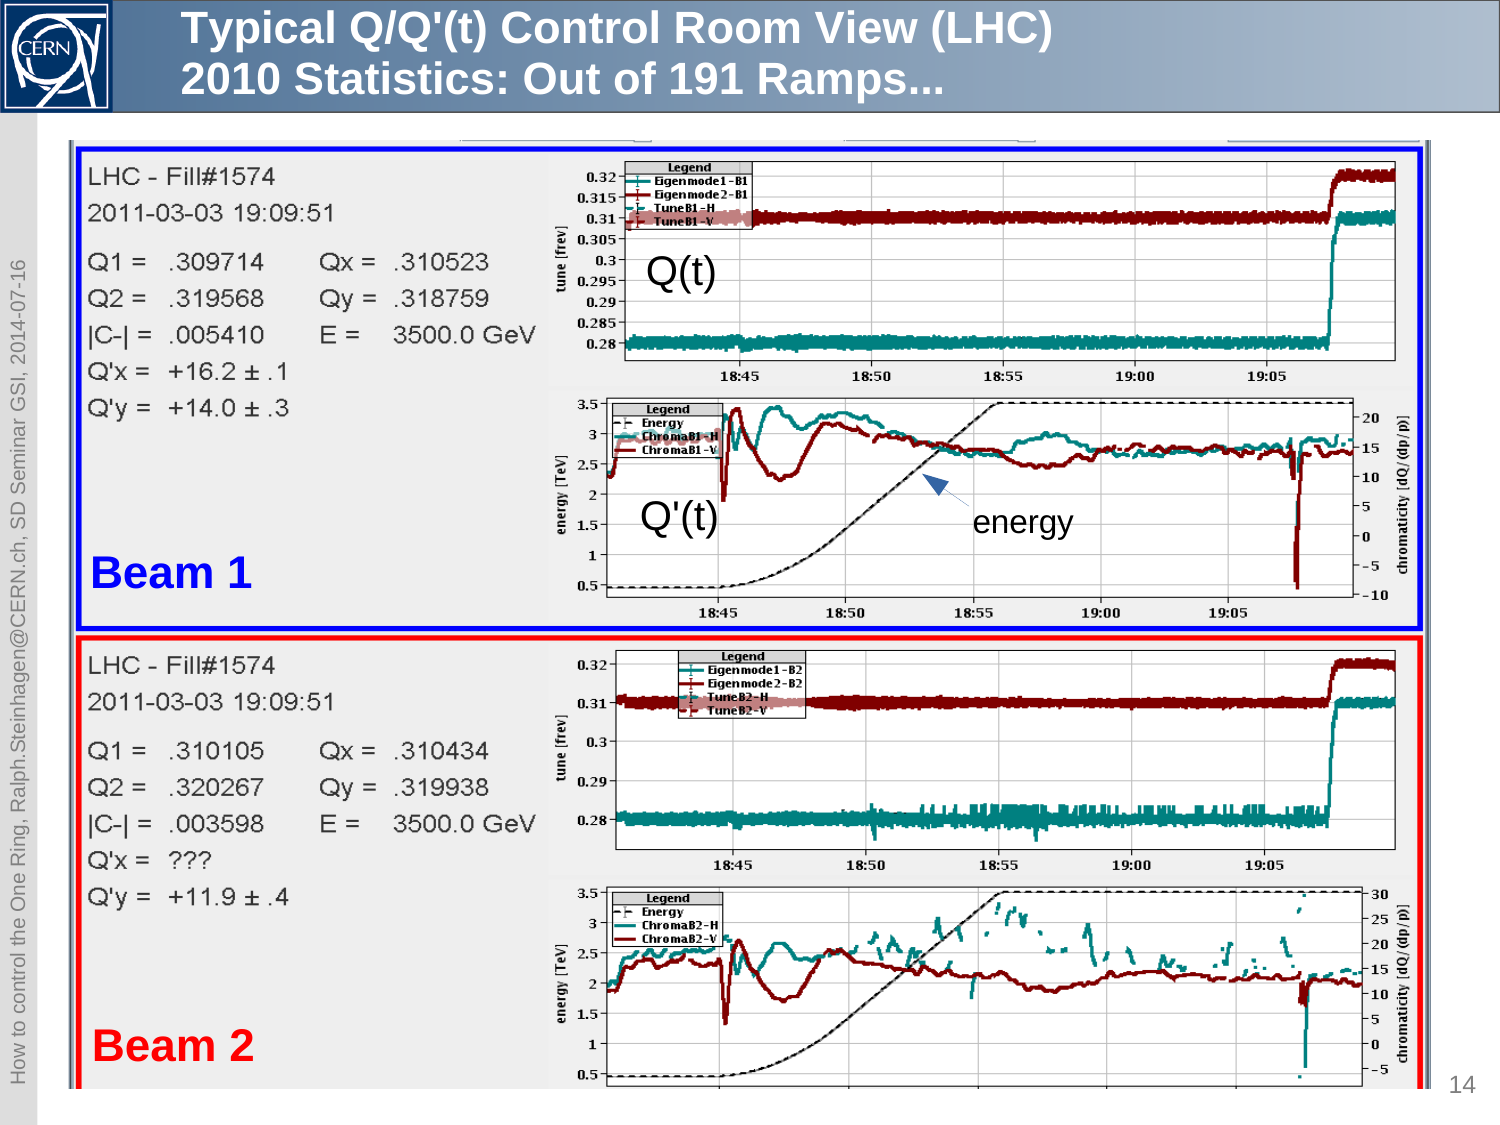

# Typical Q/Q'(t) Control Room View (LHC) 2010 Statistics: Out of 191 Ramps...
Q(t)
Q'(t)
energy
Beam 1
Beam 2